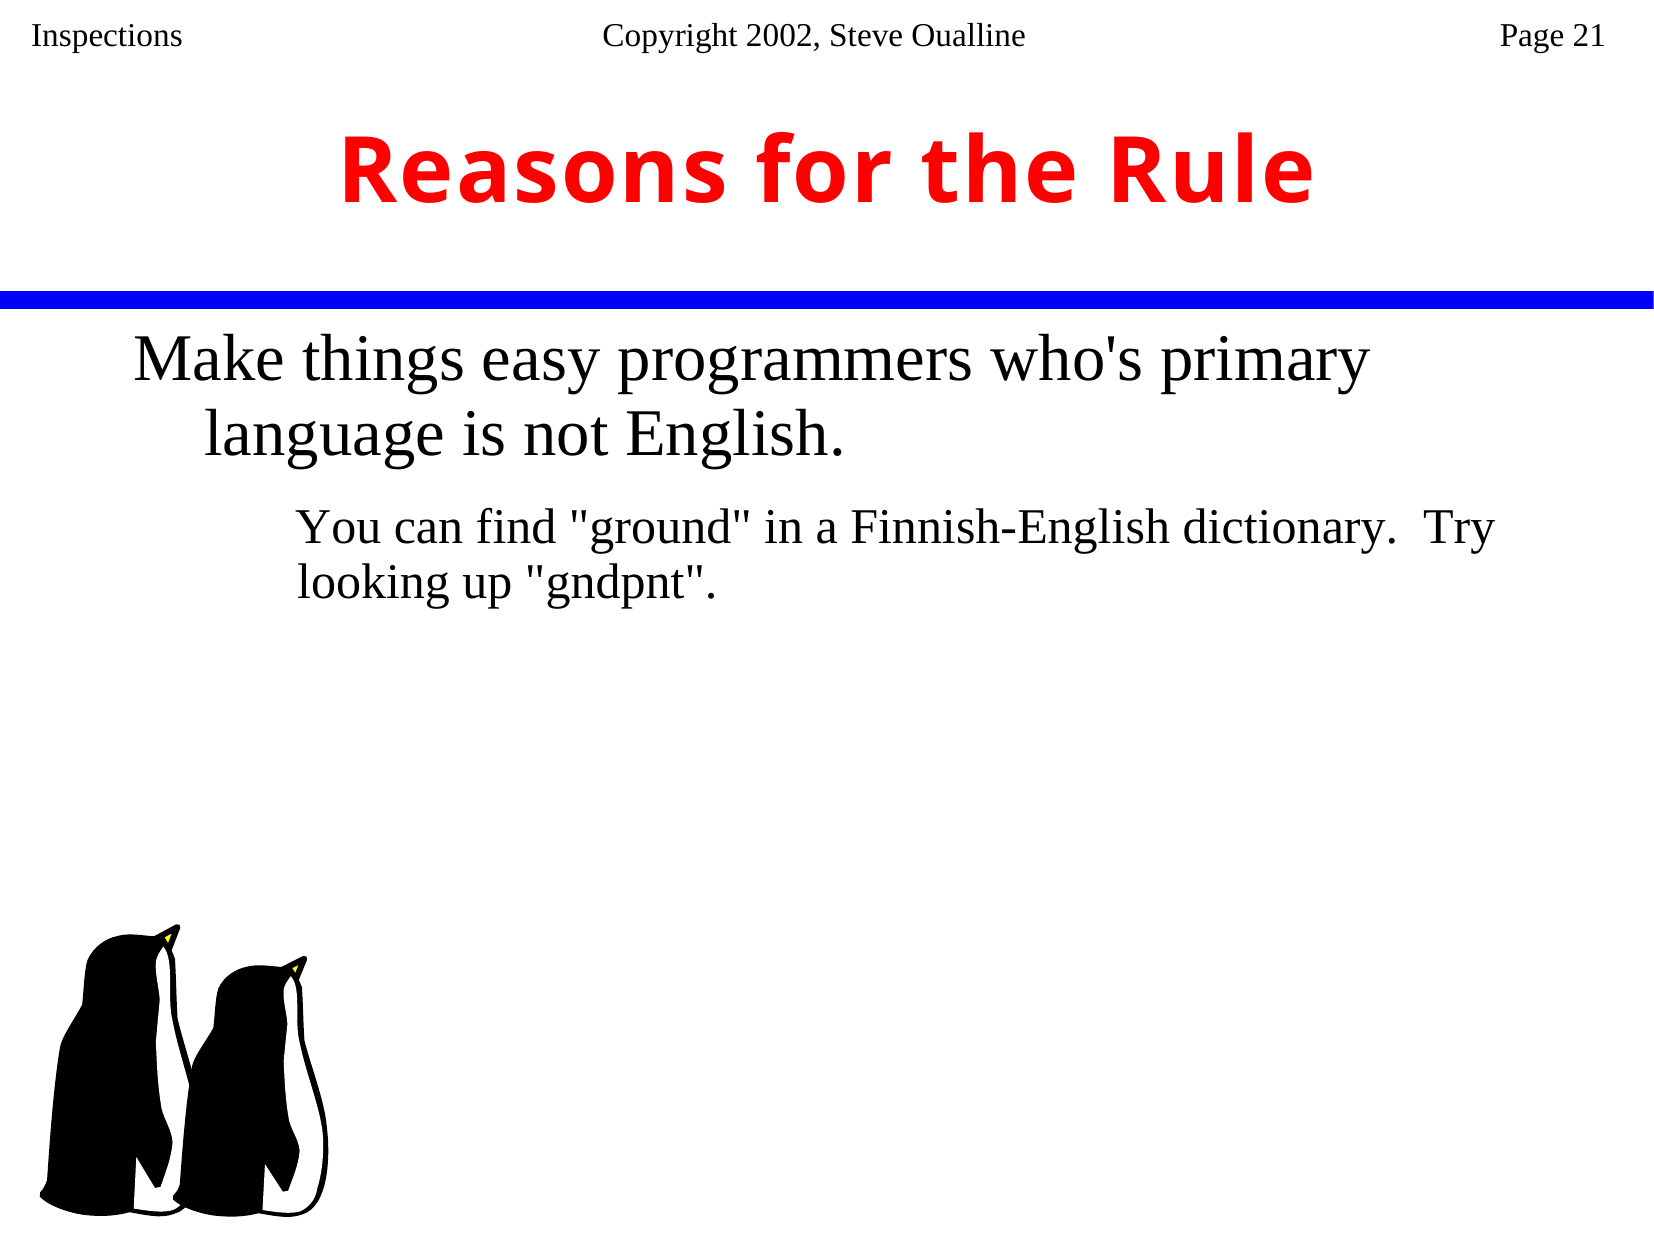

# Reasons for the Rule
Make things easy programmers who's primary language is not English.
You can find "ground" in a Finnish-English dictionary. Try looking up "gndpnt".